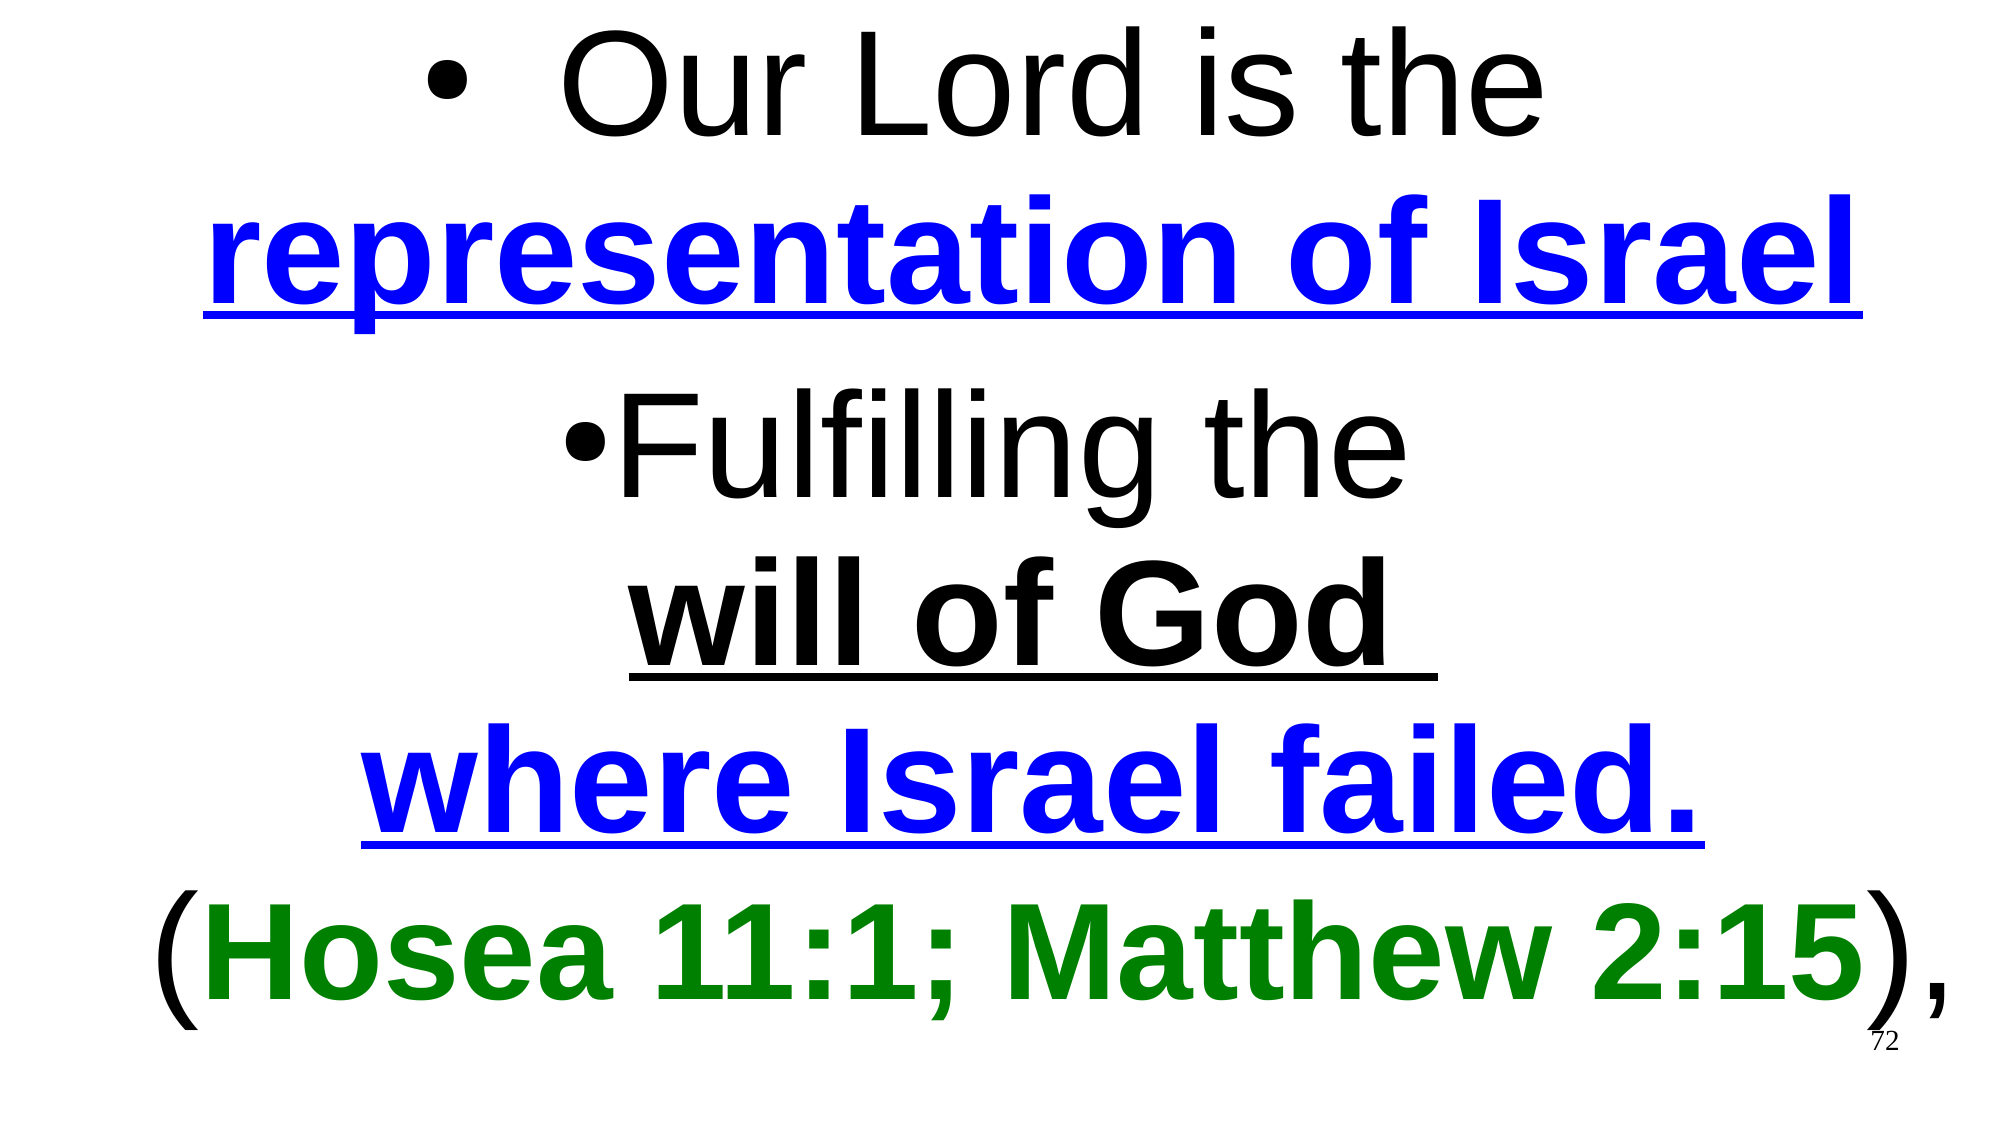

# Our Lord is the representation of Israel
Fulfilling the
will of God
where Israel failed.
 (Hosea 11:1; Matthew 2:15),
72